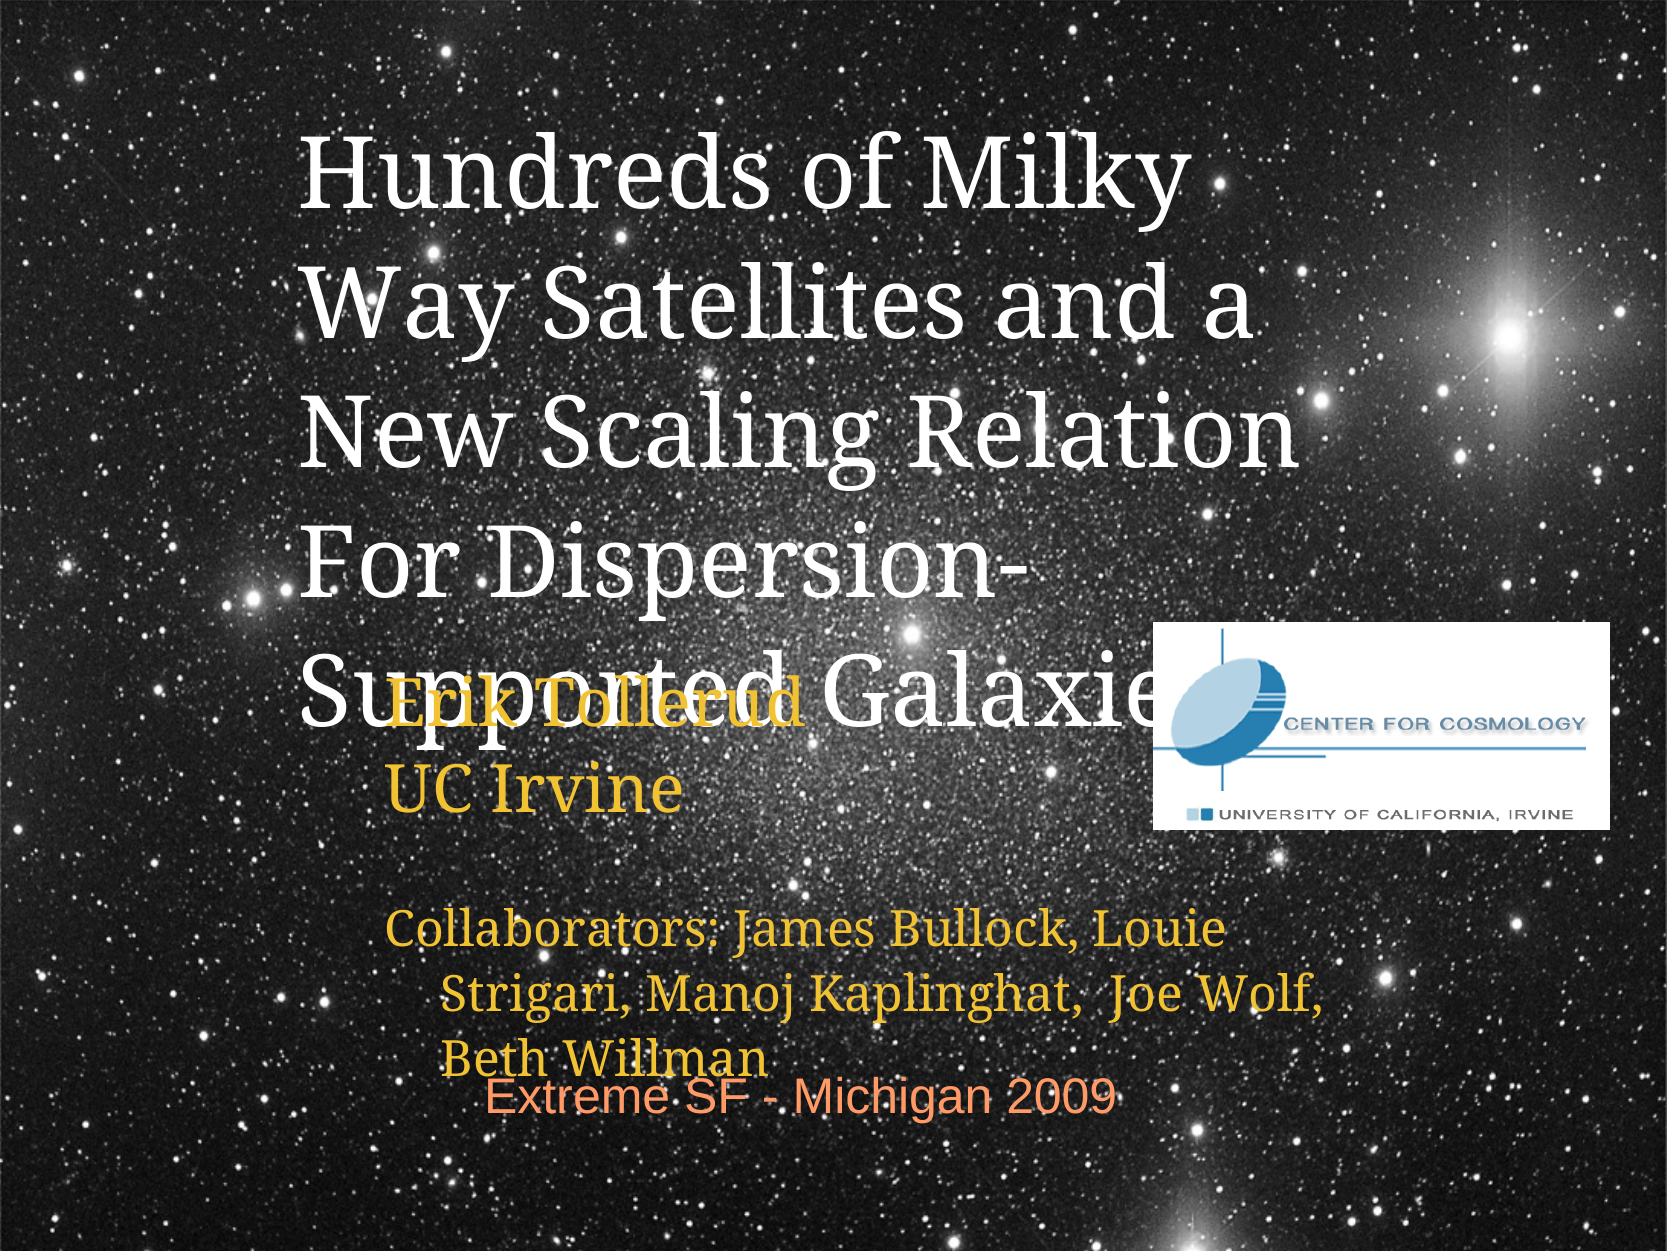

# Hundreds of Milky Way Satellites and a New Scaling Relation For Dispersion-Supported Galaxies
Erik Tollerud
UC Irvine
Collaborators: James Bullock, Louie Strigari, Manoj Kaplinghat, Joe Wolf, Beth Willman
Extreme SF - Michigan 2009